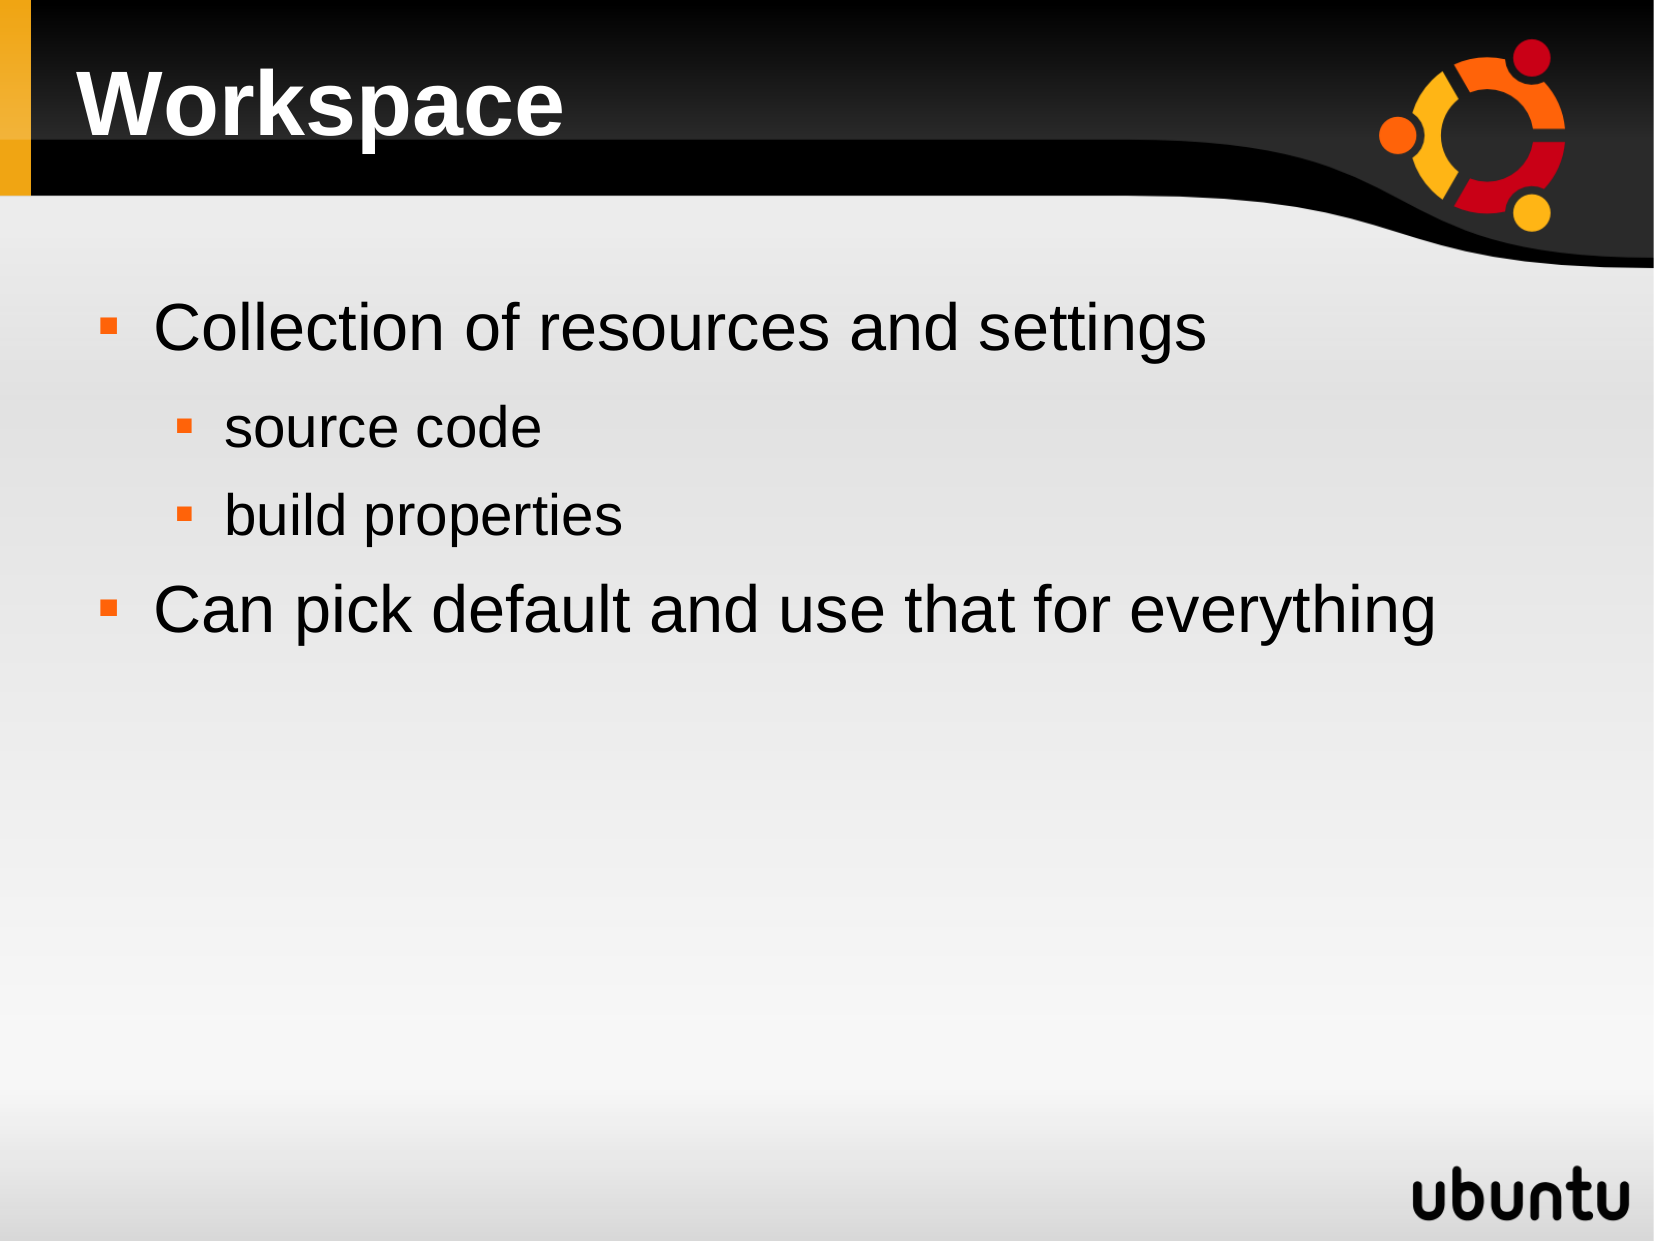

# Workspace
Collection of resources and settings
source code
build properties
Can pick default and use that for everything